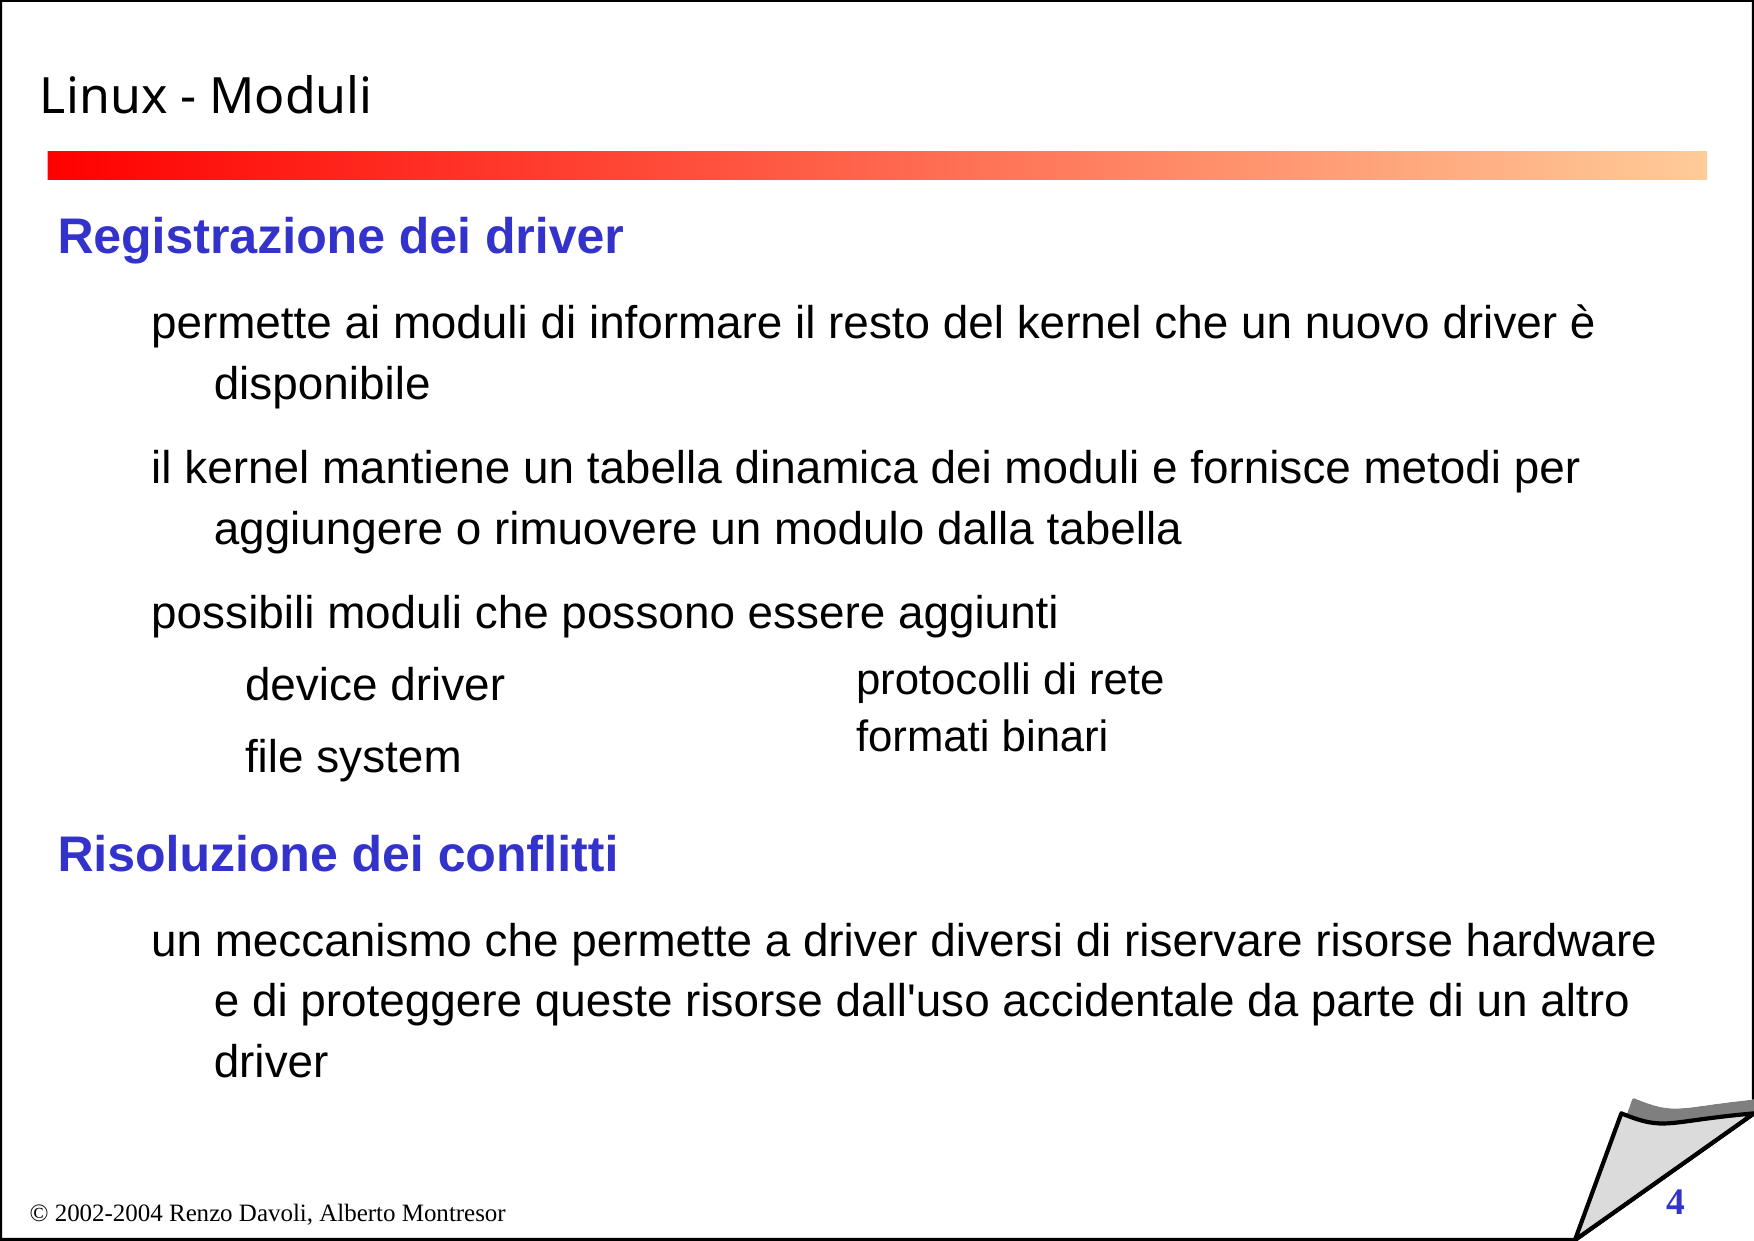

# Linux - Moduli
Registrazione dei driver
permette ai moduli di informare il resto del kernel che un nuovo driver è disponibile
il kernel mantiene un tabella dinamica dei moduli e fornisce metodi per aggiungere o rimuovere un modulo dalla tabella
possibili moduli che possono essere aggiunti
device driver
file system
Risoluzione dei conflitti
un meccanismo che permette a driver diversi di riservare risorse hardware e di proteggere queste risorse dall'uso accidentale da parte di un altro driver
protocolli di rete
formati binari